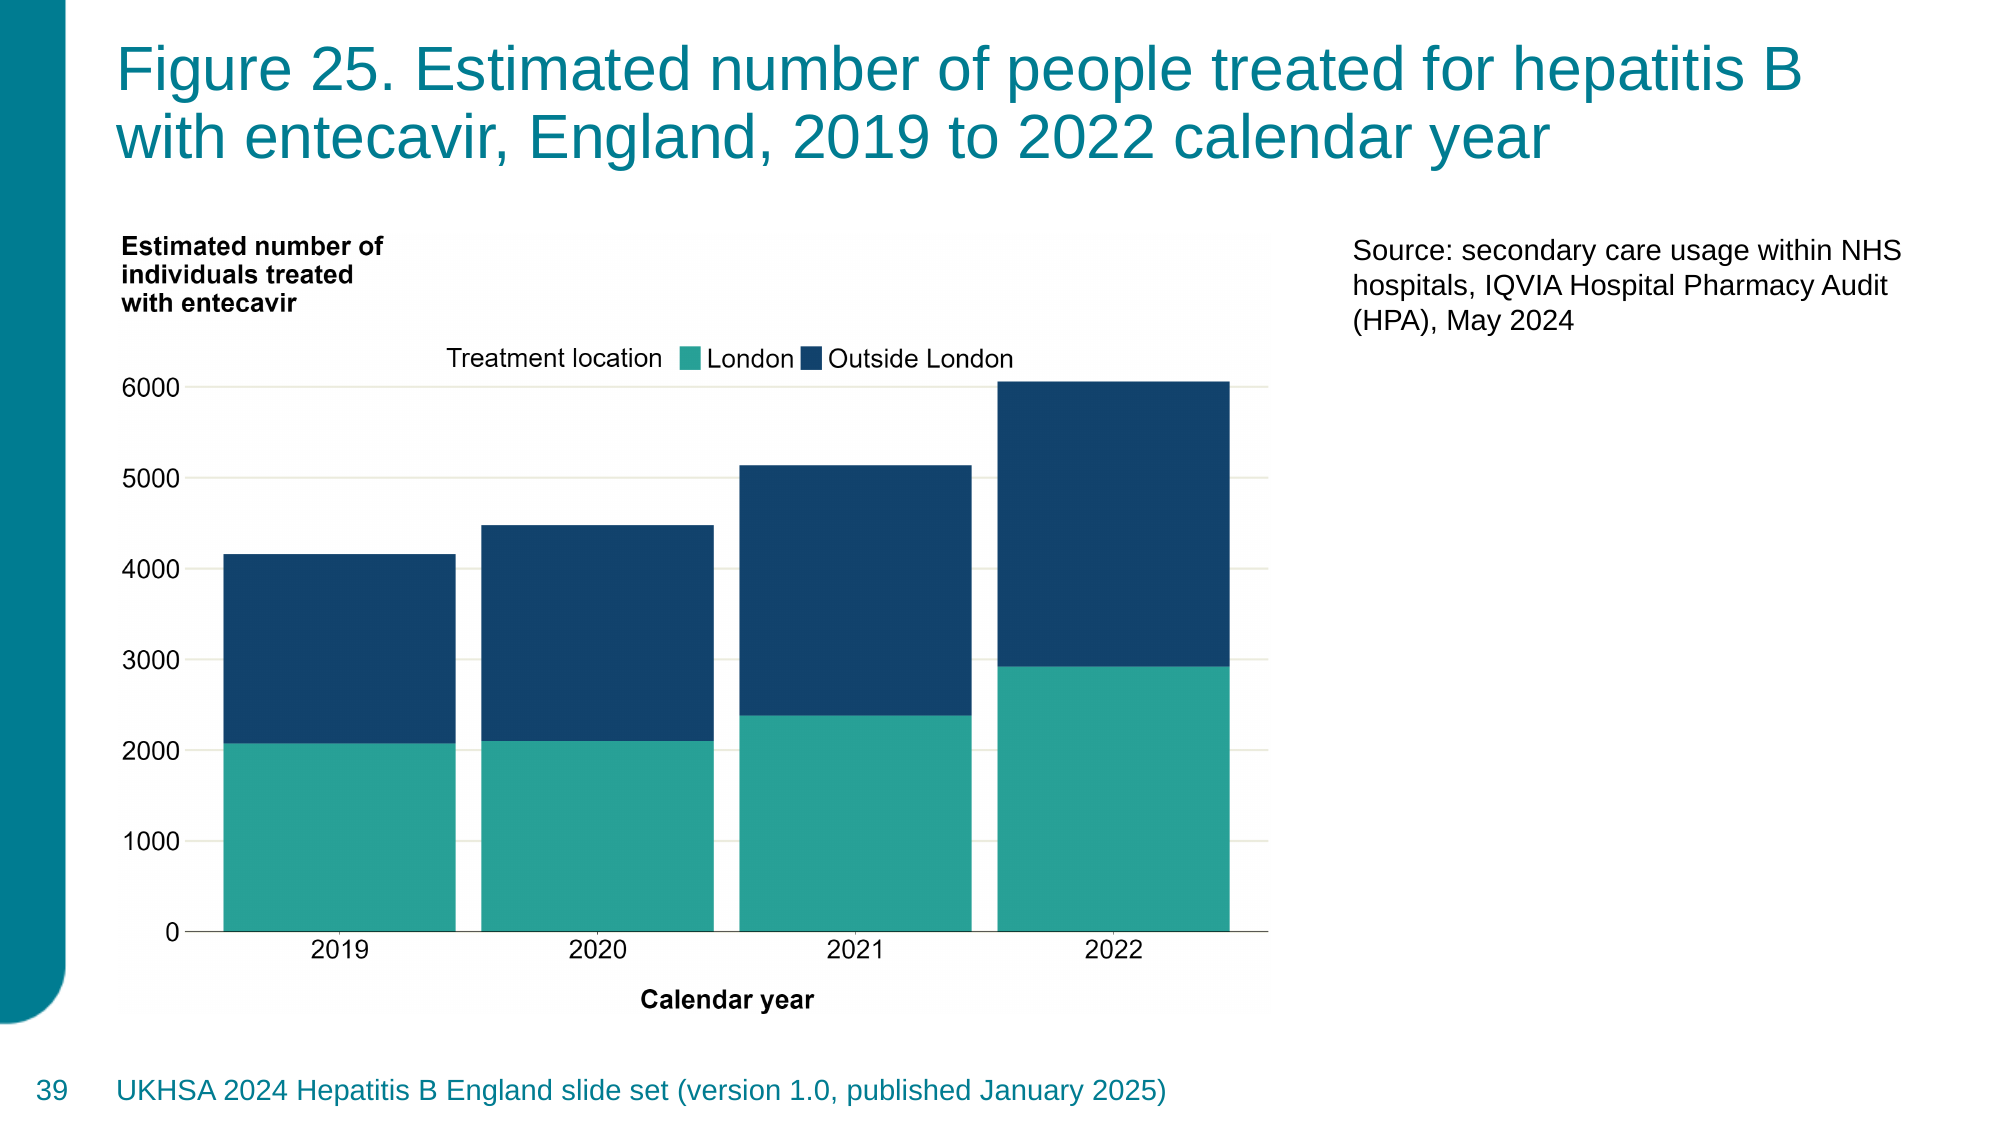

# Figure 25. Estimated number of people treated for hepatitis B with entecavir, England, 2019 to 2022 calendar year
Source: secondary care usage within NHS hospitals, IQVIA Hospital Pharmacy Audit (HPA), May 2024
UKHSA 2024 Hepatitis B England slide set (version 1.0, published January 2025)